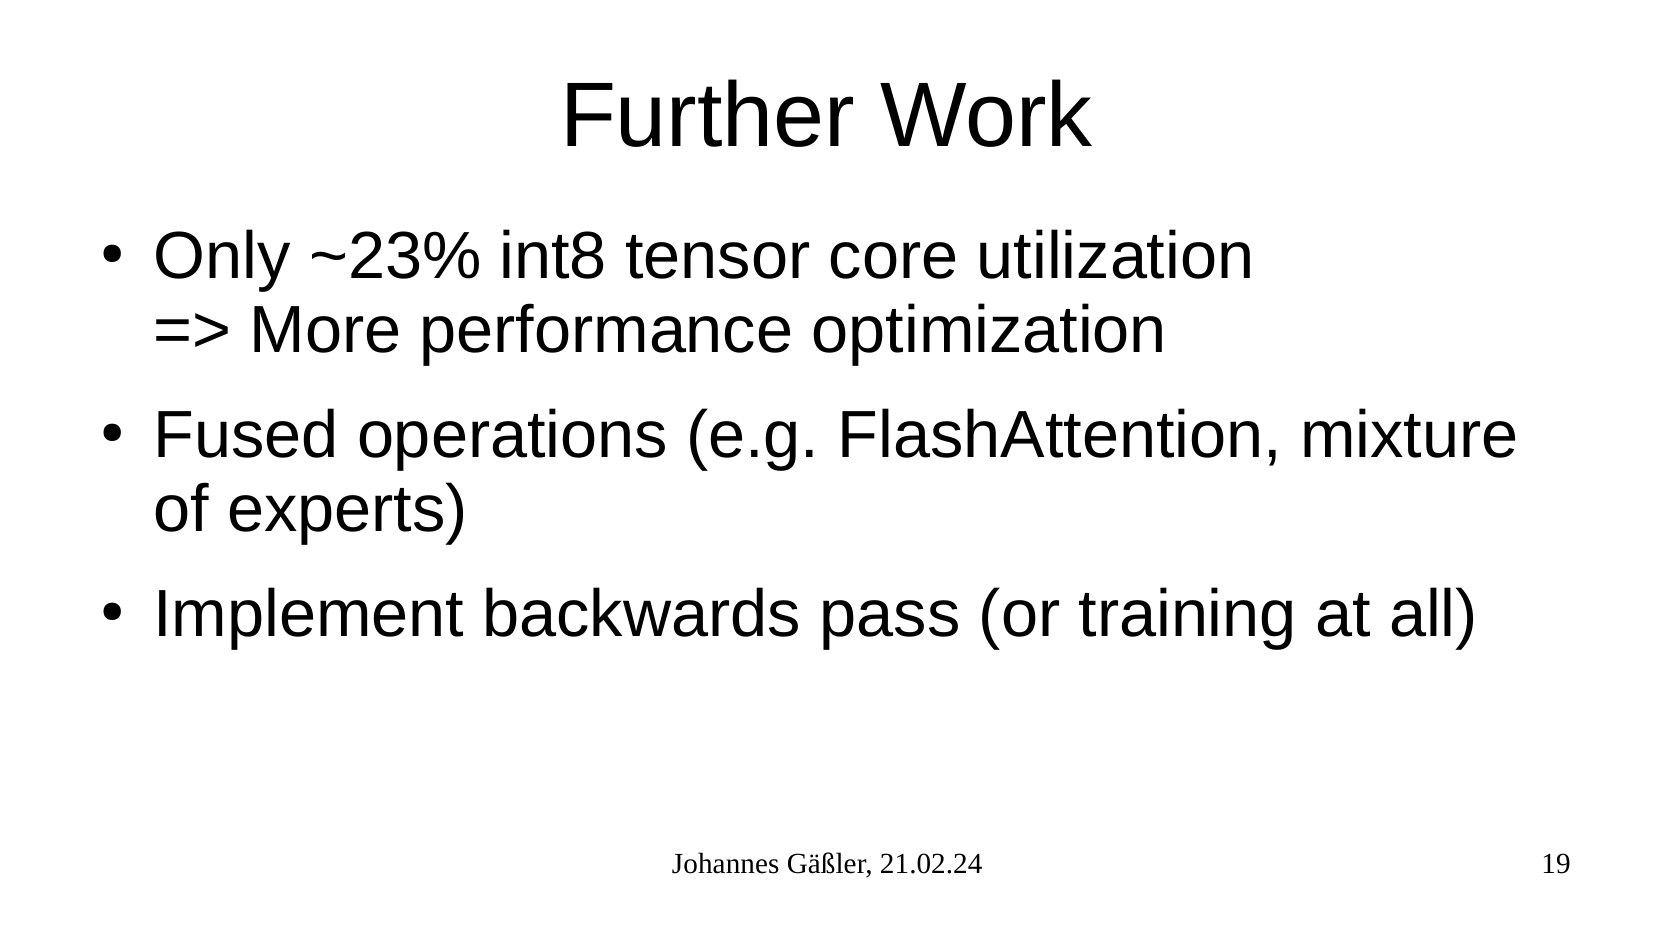

# Further Work
Only ~23% int8 tensor core utilization
=> More performance optimization
Fused operations (e.g. FlashAttention, mixture of experts)
Implement backwards pass (or training at all)
Johannes Gäßler, 21.02.24
19